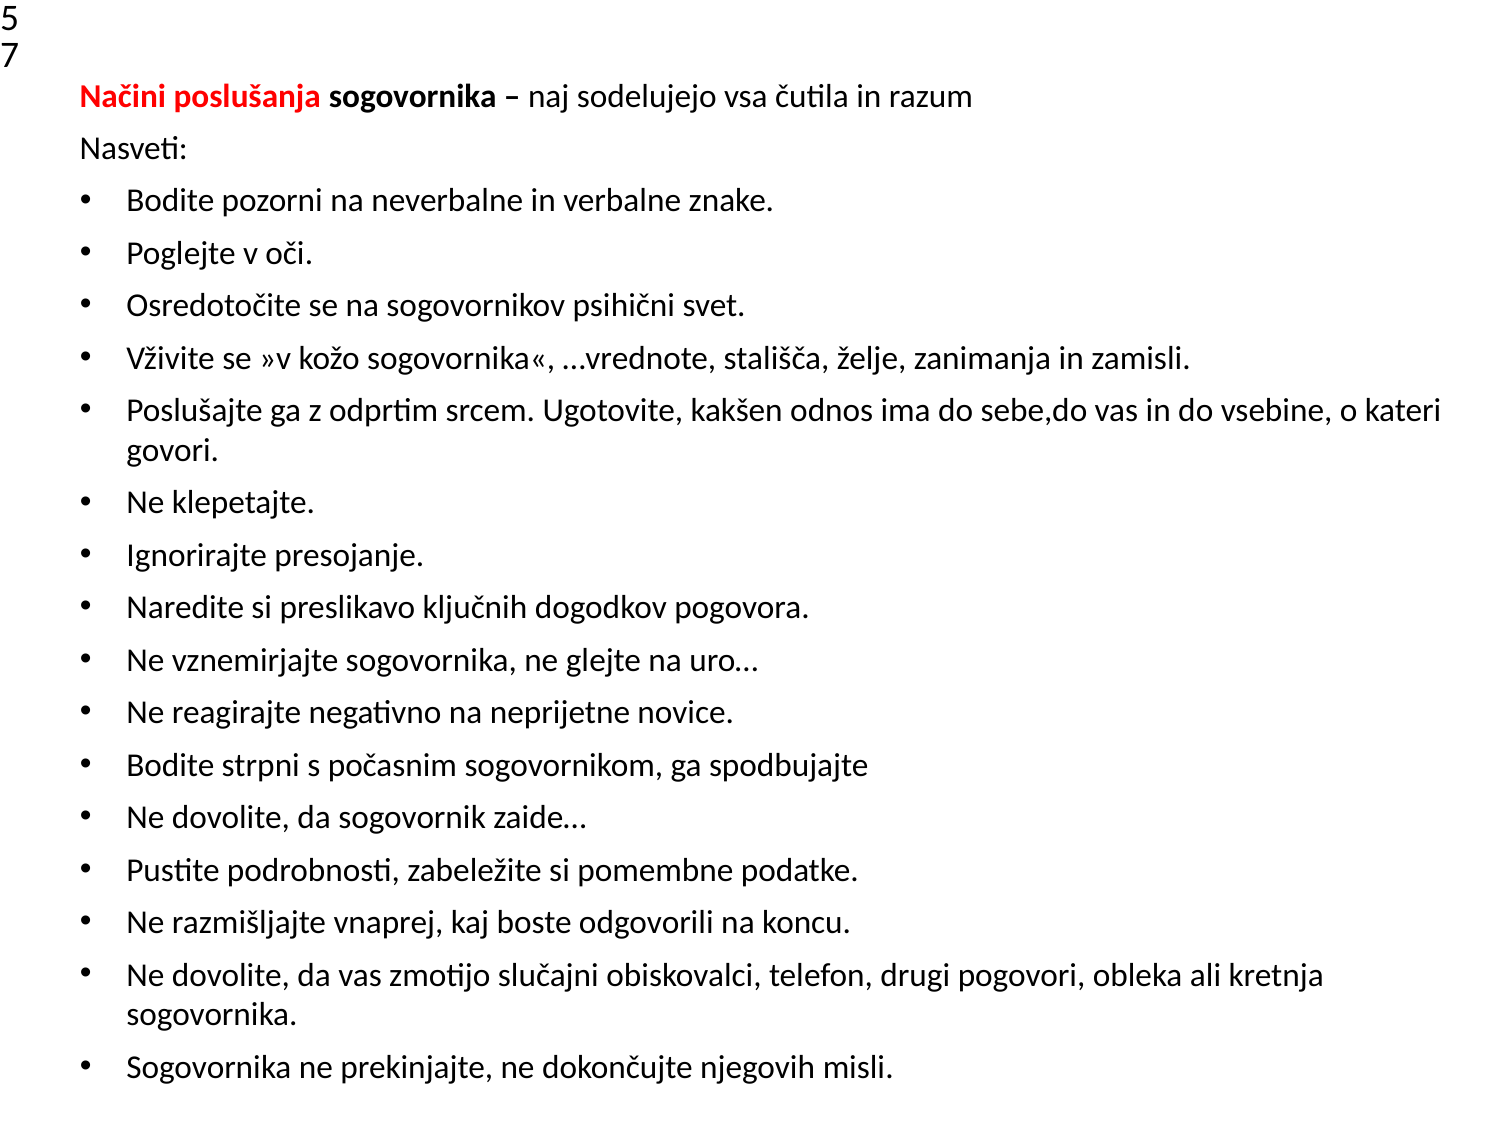

Načini poslušanja sogovornika – naj sodelujejo vsa čutila in razum
Nasveti:
Bodite pozorni na neverbalne in verbalne znake.
Poglejte v oči.
Osredotočite se na sogovornikov psihični svet.
Vživite se »v kožo sogovornika«, …vrednote, stališča, želje, zanimanja in zamisli.
Poslušajte ga z odprtim srcem. Ugotovite, kakšen odnos ima do sebe,do vas in do vsebine, o kateri govori.
Ne klepetajte.
Ignorirajte presojanje.
Naredite si preslikavo ključnih dogodkov pogovora.
Ne vznemirjajte sogovornika, ne glejte na uro…
Ne reagirajte negativno na neprijetne novice.
Bodite strpni s počasnim sogovornikom, ga spodbujajte
Ne dovolite, da sogovornik zaide…
Pustite podrobnosti, zabeležite si pomembne podatke.
Ne razmišljajte vnaprej, kaj boste odgovorili na koncu.
Ne dovolite, da vas zmotijo slučajni obiskovalci, telefon, drugi pogovori, obleka ali kretnja sogovornika.
Sogovornika ne prekinjajte, ne dokončujte njegovih misli.